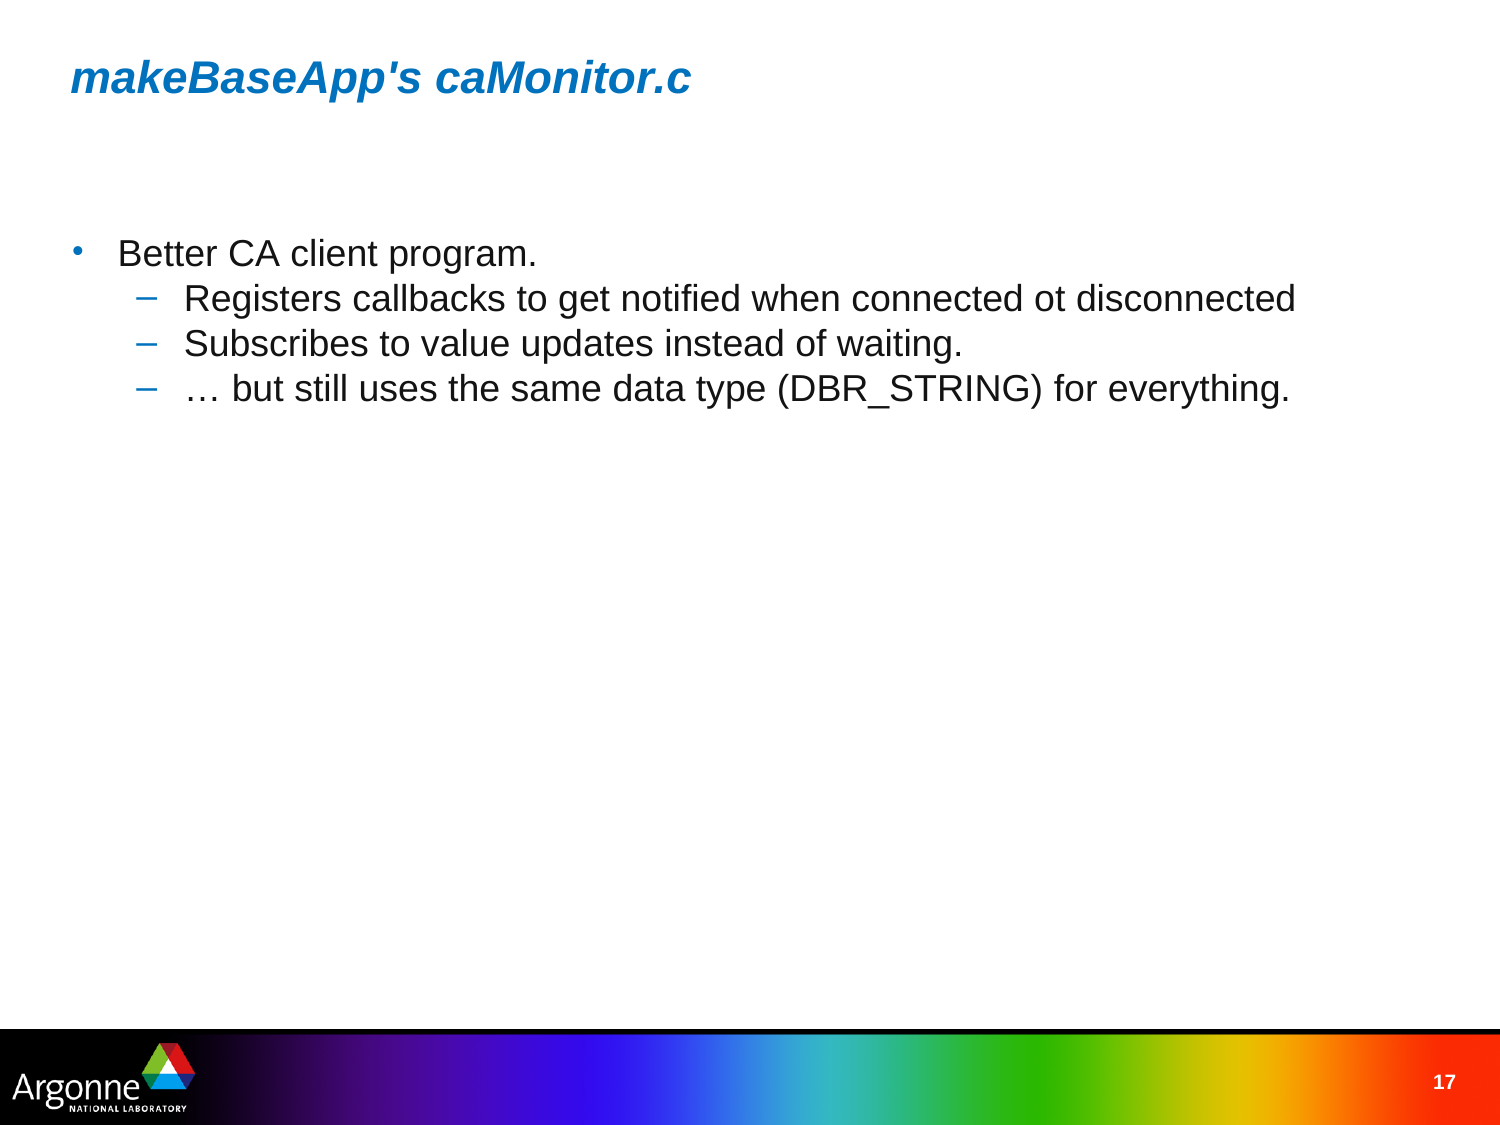

# makeBaseApp's caMonitor.c
Better CA client program.
Registers callbacks to get notified when connected ot disconnected
Subscribes to value updates instead of waiting.
… but still uses the same data type (DBR_STRING) for everything.
17